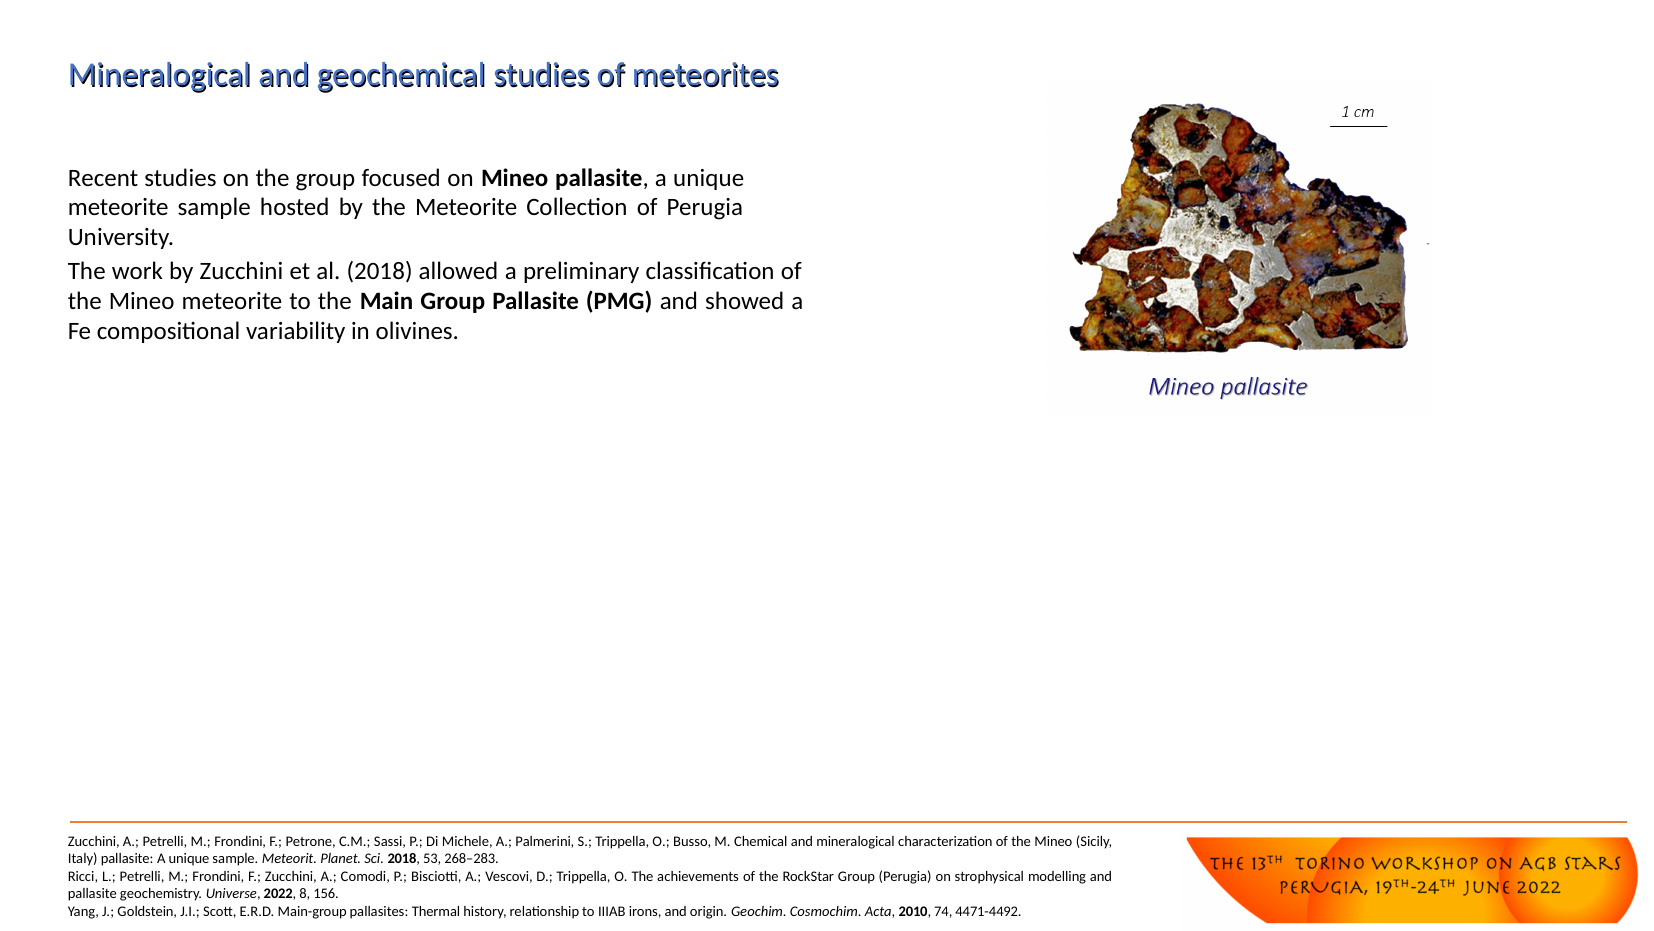

Mineralogical and geochemical studies of meteorites
Recent studies on the group focused on Mineo pallasite, a unique meteorite sample hosted by the Meteorite Collection of Perugia University.
The work by Zucchini et al. (2018) allowed a preliminary classification of the Mineo meteorite to the Main Group Pallasite (PMG) and showed a Fe compositional variability in olivines.
Zucchini, A.; Petrelli, M.; Frondini, F.; Petrone, C.M.; Sassi, P.; Di Michele, A.; Palmerini, S.; Trippella, O.; Busso, M. Chemical and mineralogical characterization of the Mineo (Sicily, Italy) pallasite: A unique sample. Meteorit. Planet. Sci. 2018, 53, 268–283.
Ricci, L.; Petrelli, M.; Frondini, F.; Zucchini, A.; Comodi, P.; Bisciotti, A.; Vescovi, D.; Trippella, O. The achievements of the RockStar Group (Perugia) on strophysical modelling and pallasite geochemistry. Universe, 2022, 8, 156.
Yang, J.; Goldstein, J.I.; Scott, E.R.D. Main-group pallasites: Thermal history, relationship to IIIAB irons, and origin. Geochim. Cosmochim. Acta, 2010, 74, 4471-4492.